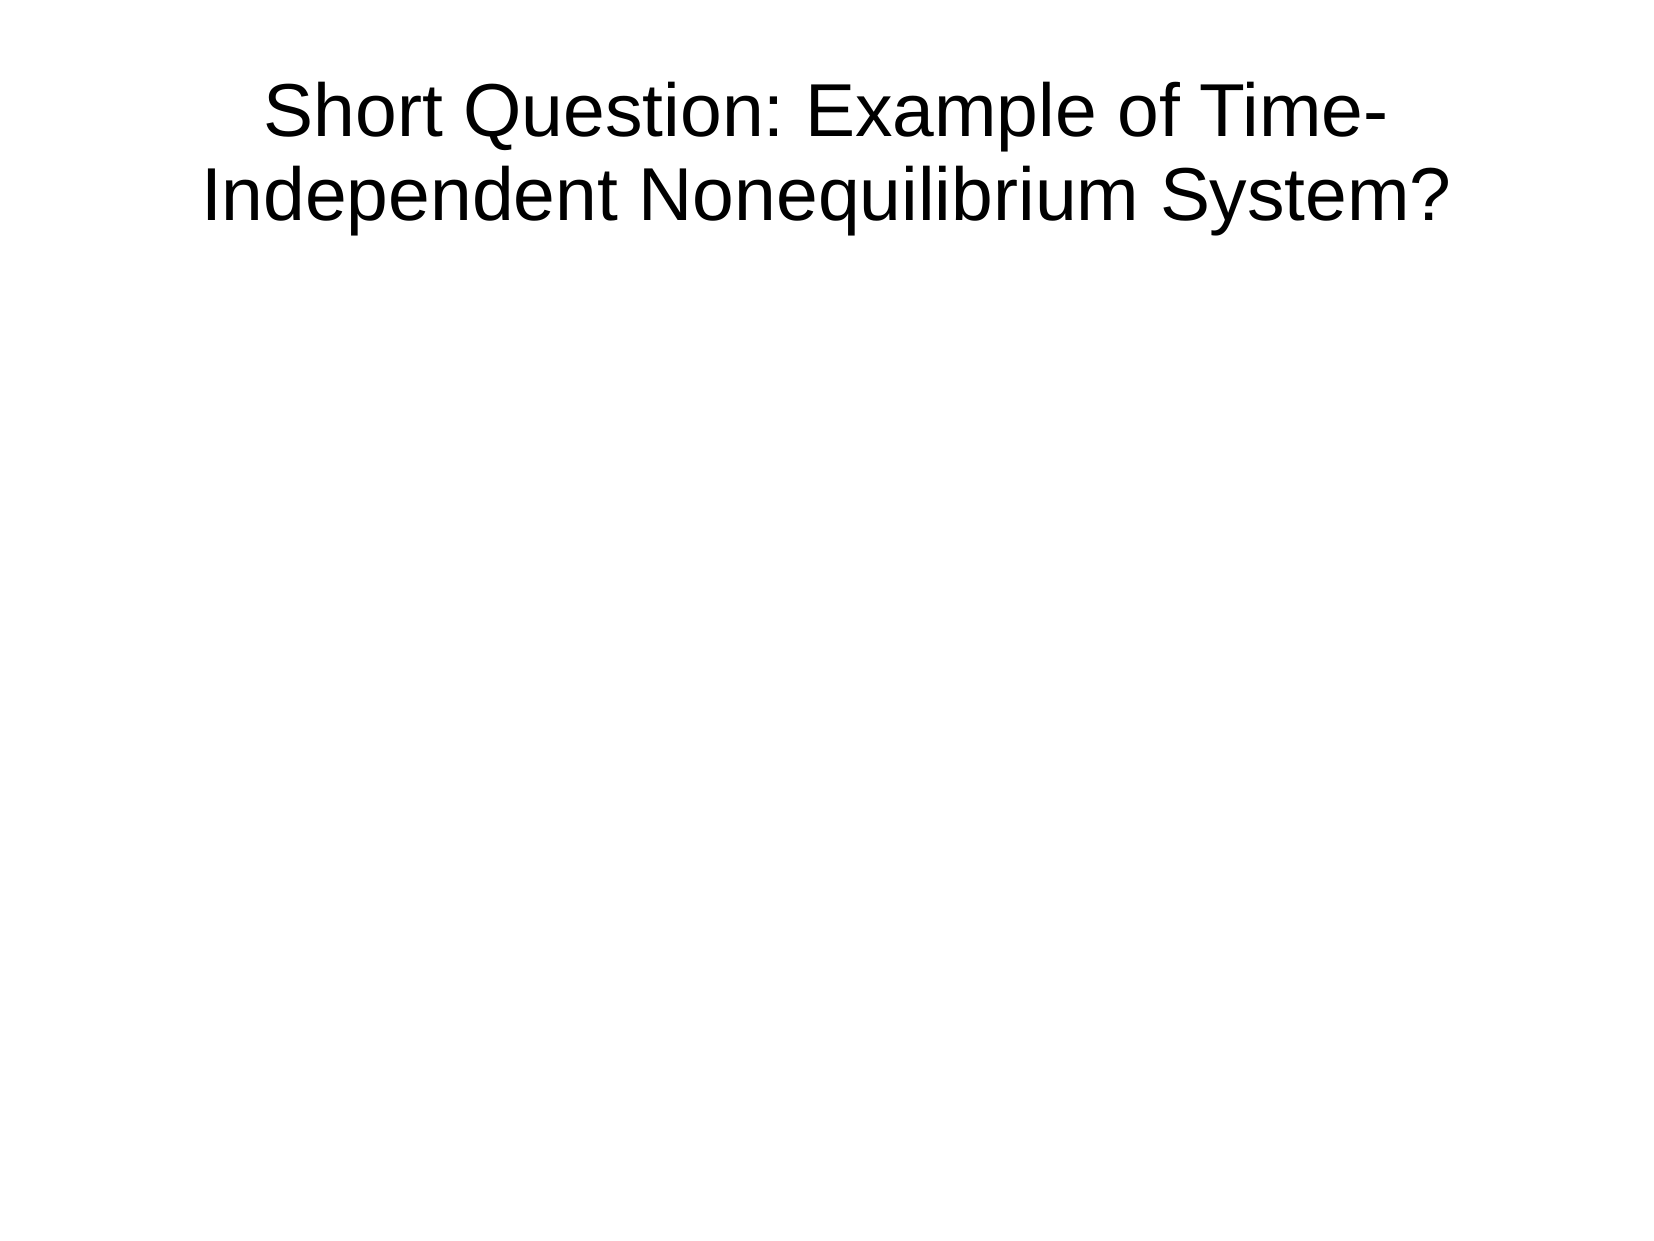

# Short Question: Example of Time-Independent Nonequilibrium System?